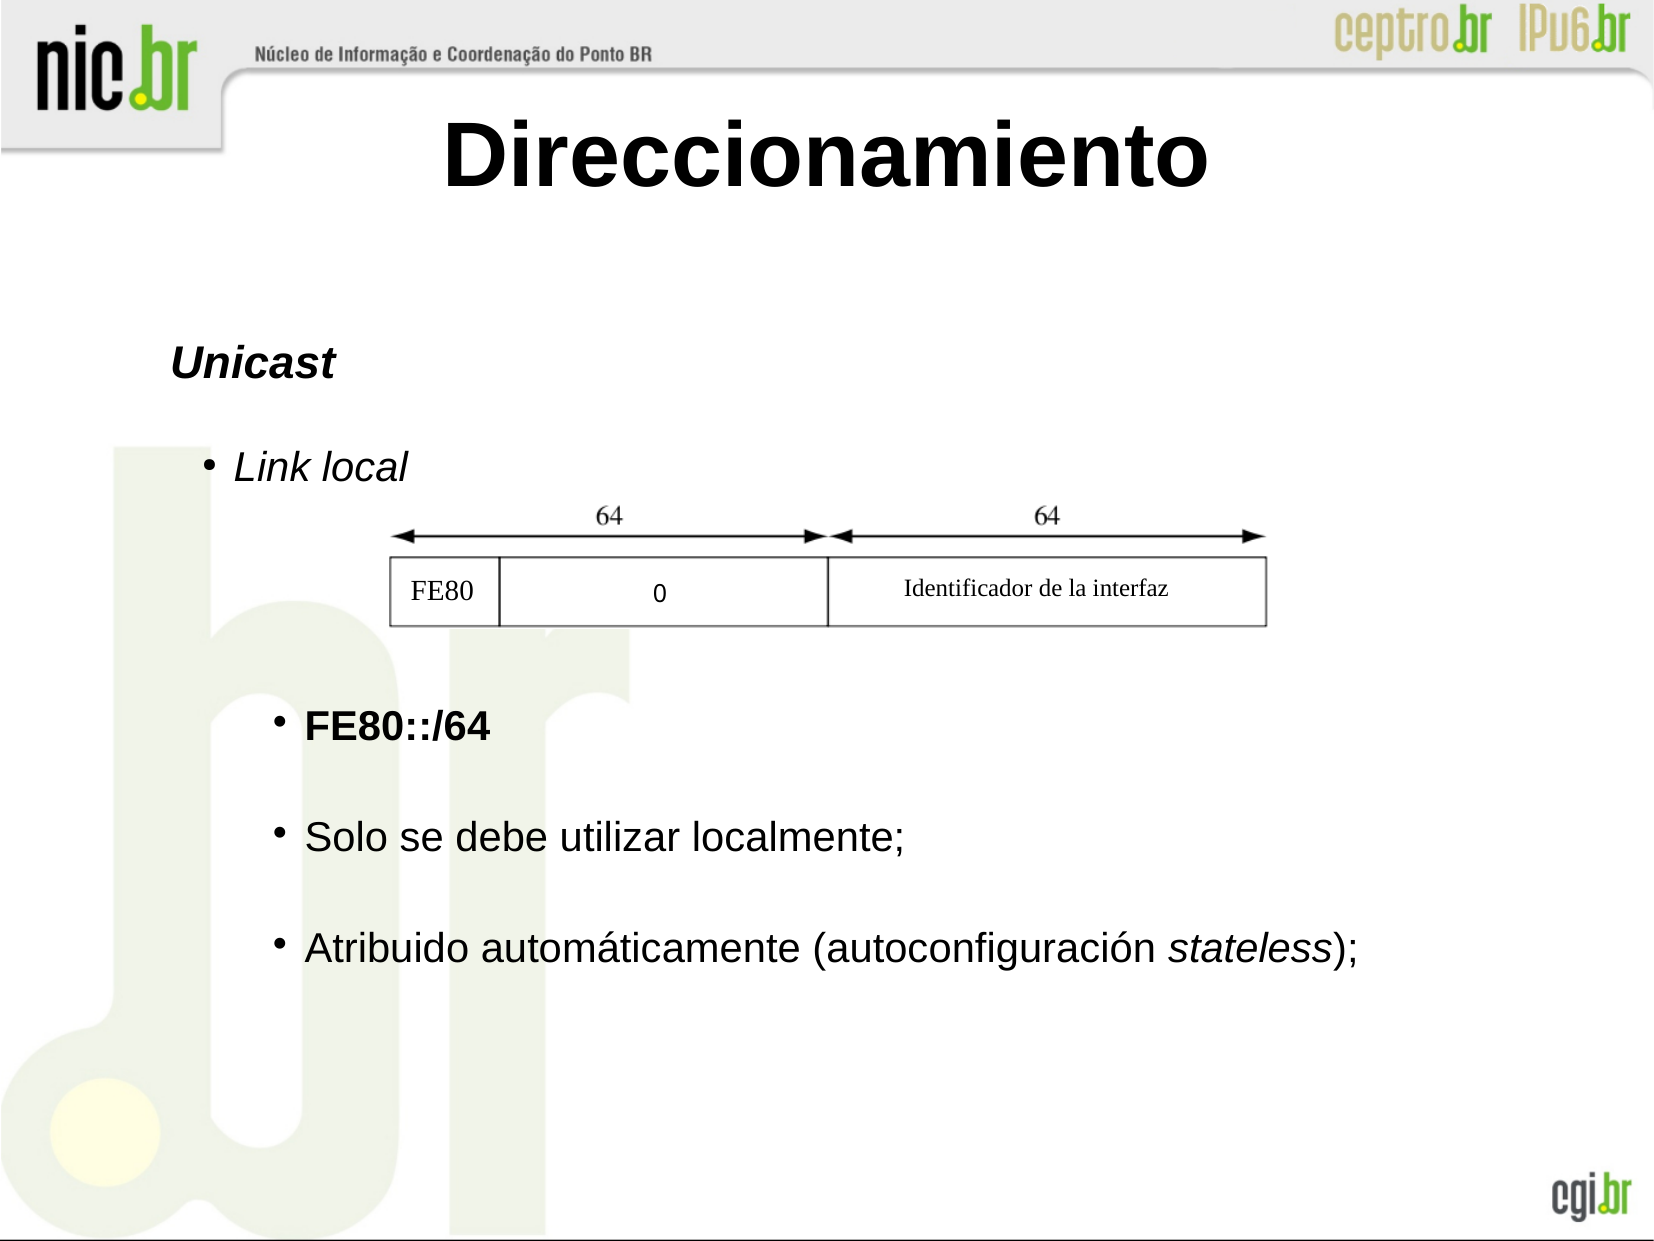

Direccionamiento
Unicast
Link local
FE80::/64
Solo se debe utilizar localmente;
Atribuido automáticamente (autoconfiguración stateless);
Identificador de la interfaz
FE80
0